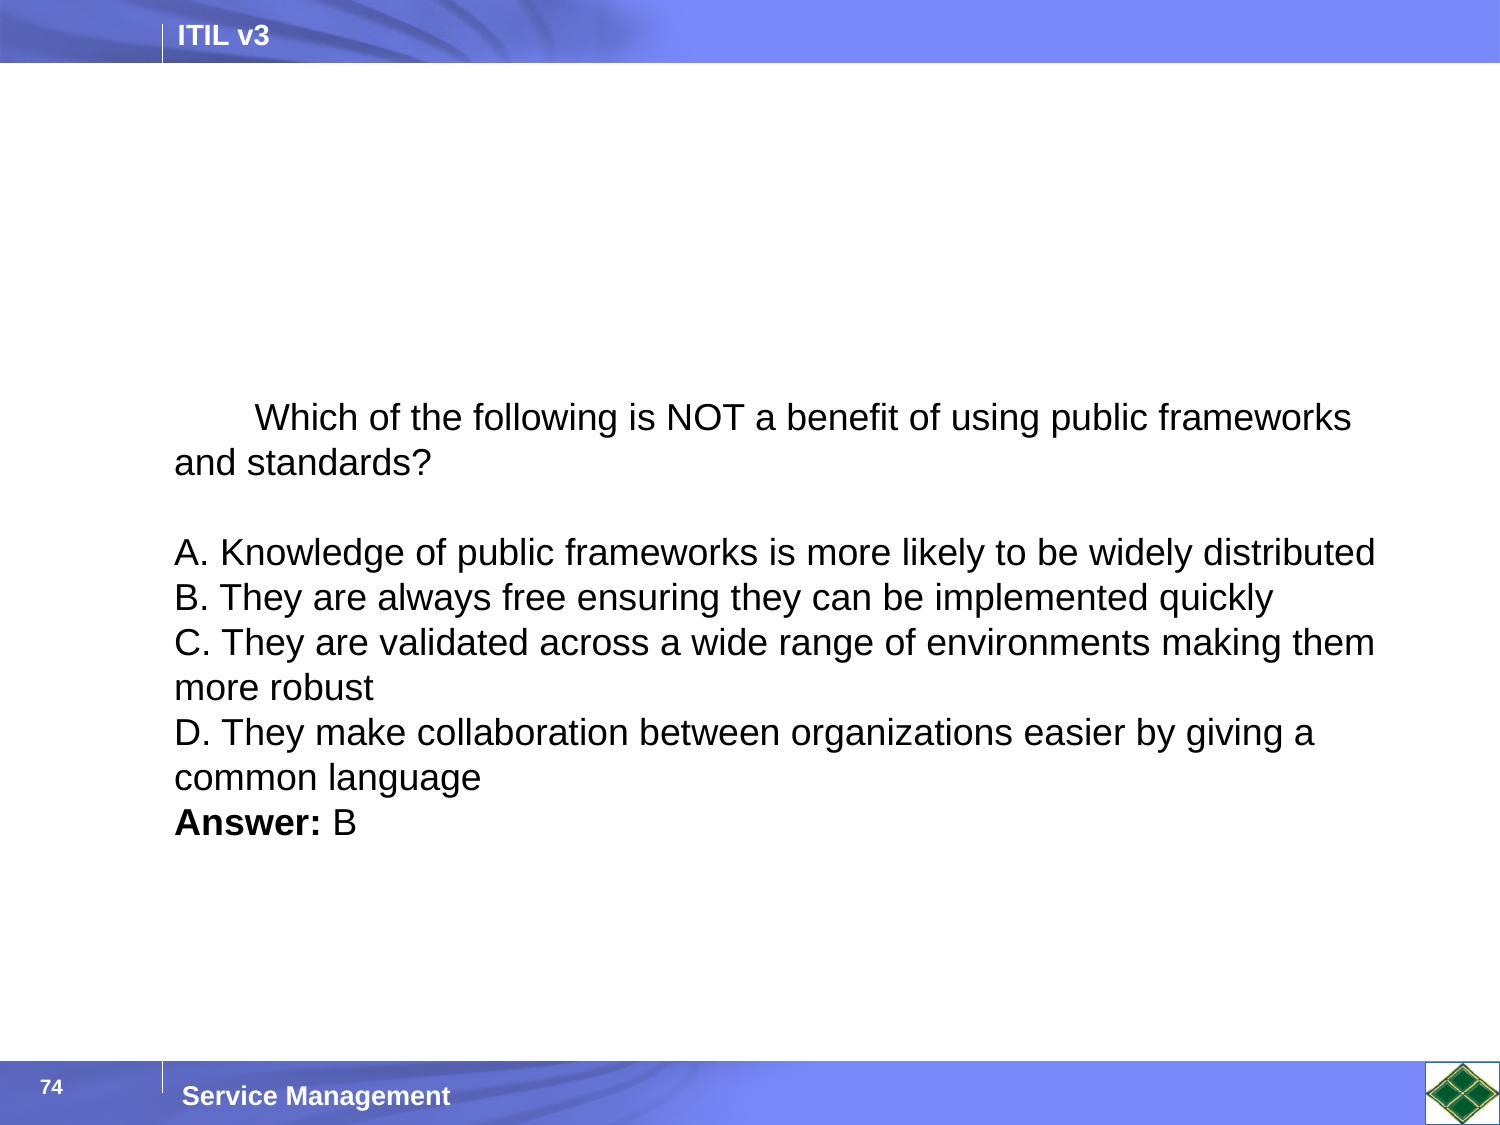

112. Which of the following is NOT a benefit of using public frameworks and standards?
A. Knowledge of public frameworks is more likely to be widely distributed
B. They are always free ensuring they can be implemented quickly
C. They are validated across a wide range of environments making them more robust
D. They make collaboration between organizations easier by giving a common language
Answer: B